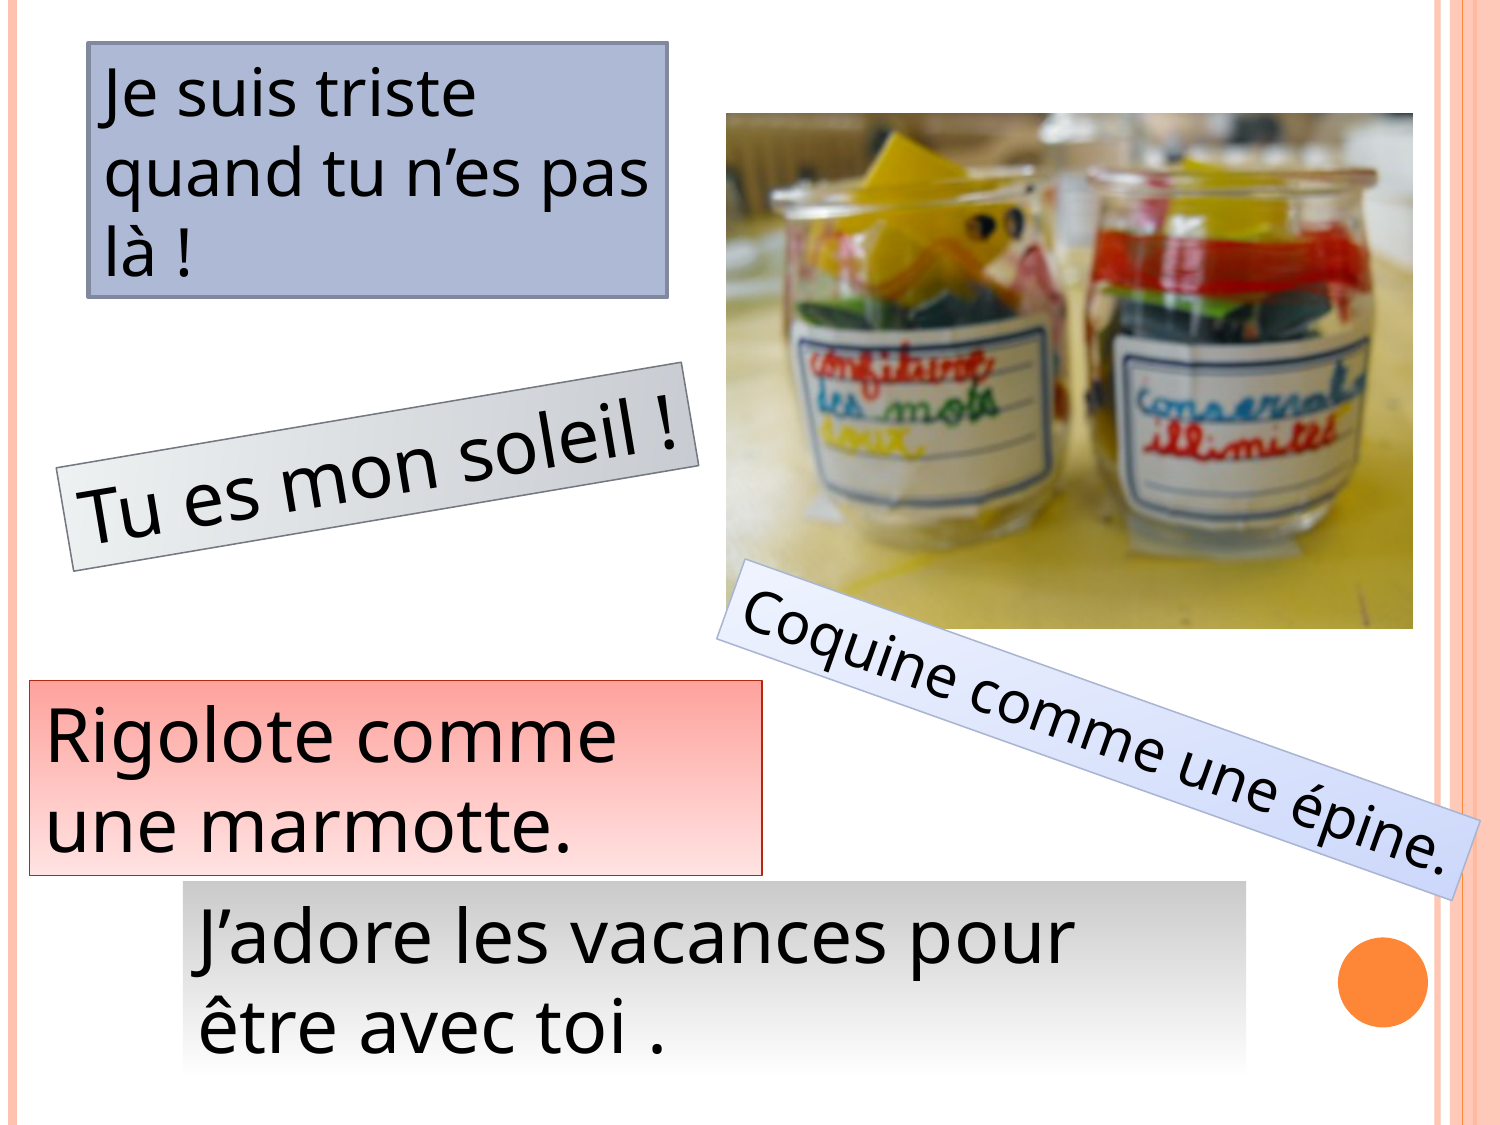

Je suis triste quand tu n’es pas là !
Tu es mon soleil !
Rigolote comme une marmotte.
Coquine comme une épine.
J’adore les vacances pour être avec toi .